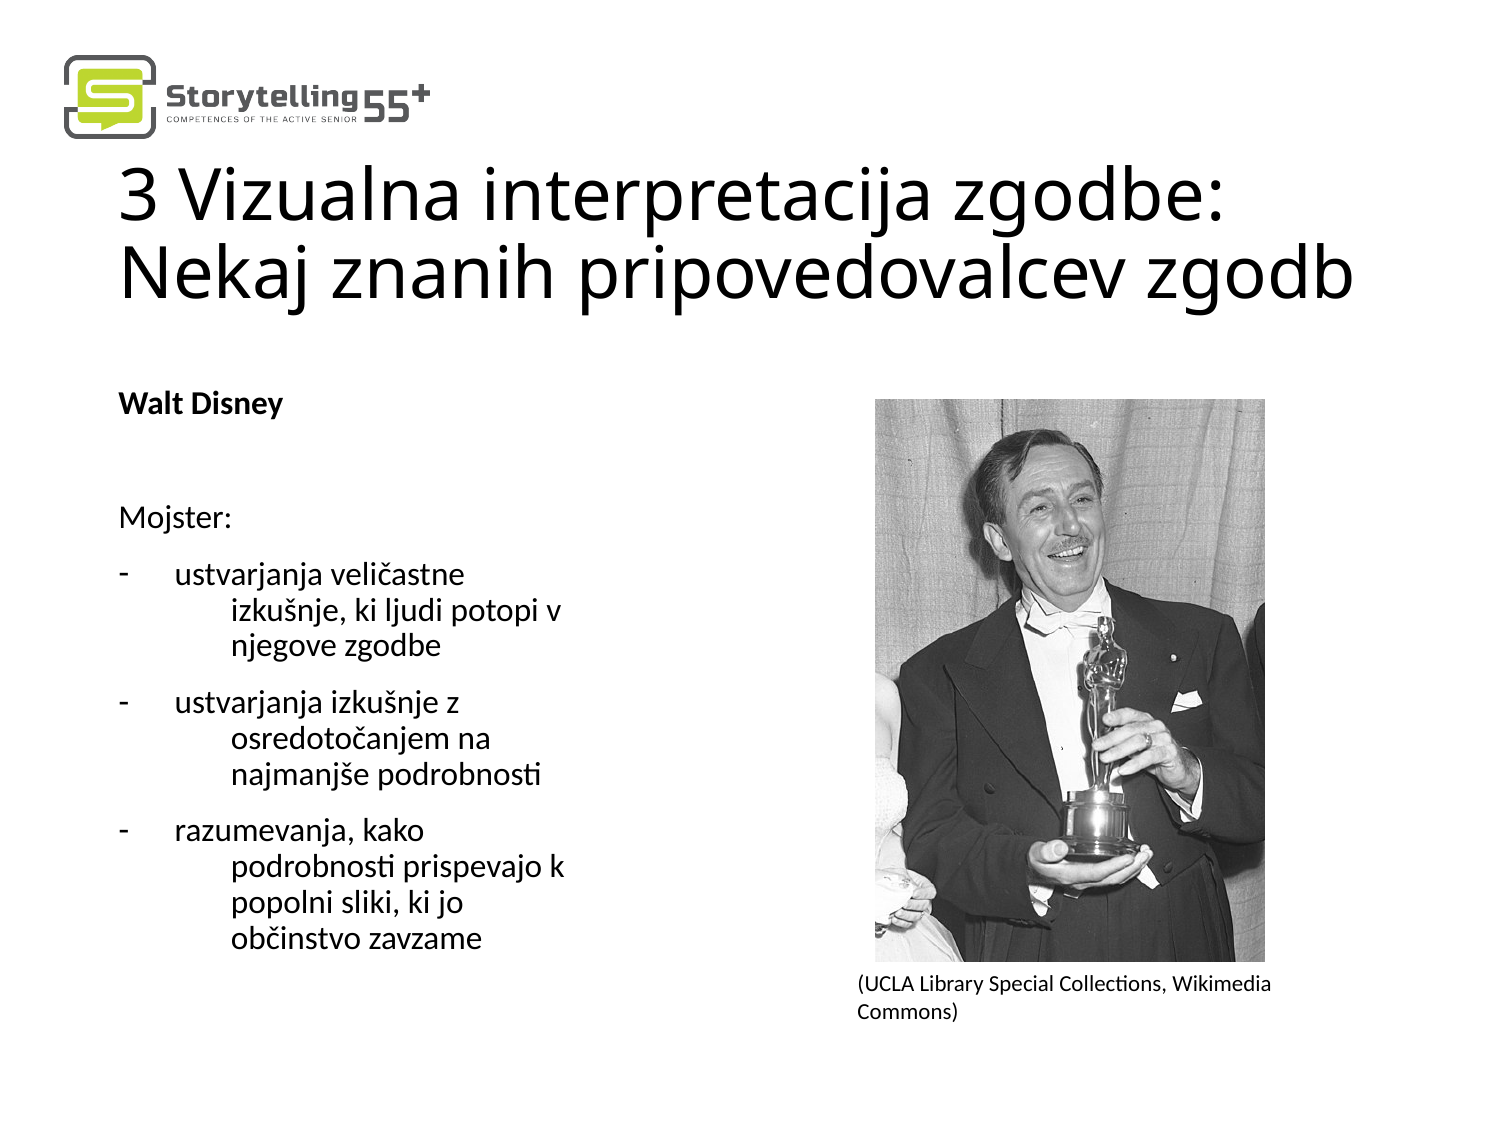

# 3 Vizualna interpretacija zgodbe: Nekaj znanih pripovedovalcev zgodb
Walt Disney
Mojster:
ustvarjanja veličastne izkušnje, ki ljudi potopi v njegove zgodbe
ustvarjanja izkušnje z osredotočanjem na najmanjše podrobnosti
razumevanja, kako podrobnosti prispevajo k popolni sliki, ki jo občinstvo zavzame
(UCLA Library Special Collections, Wikimedia Commons)